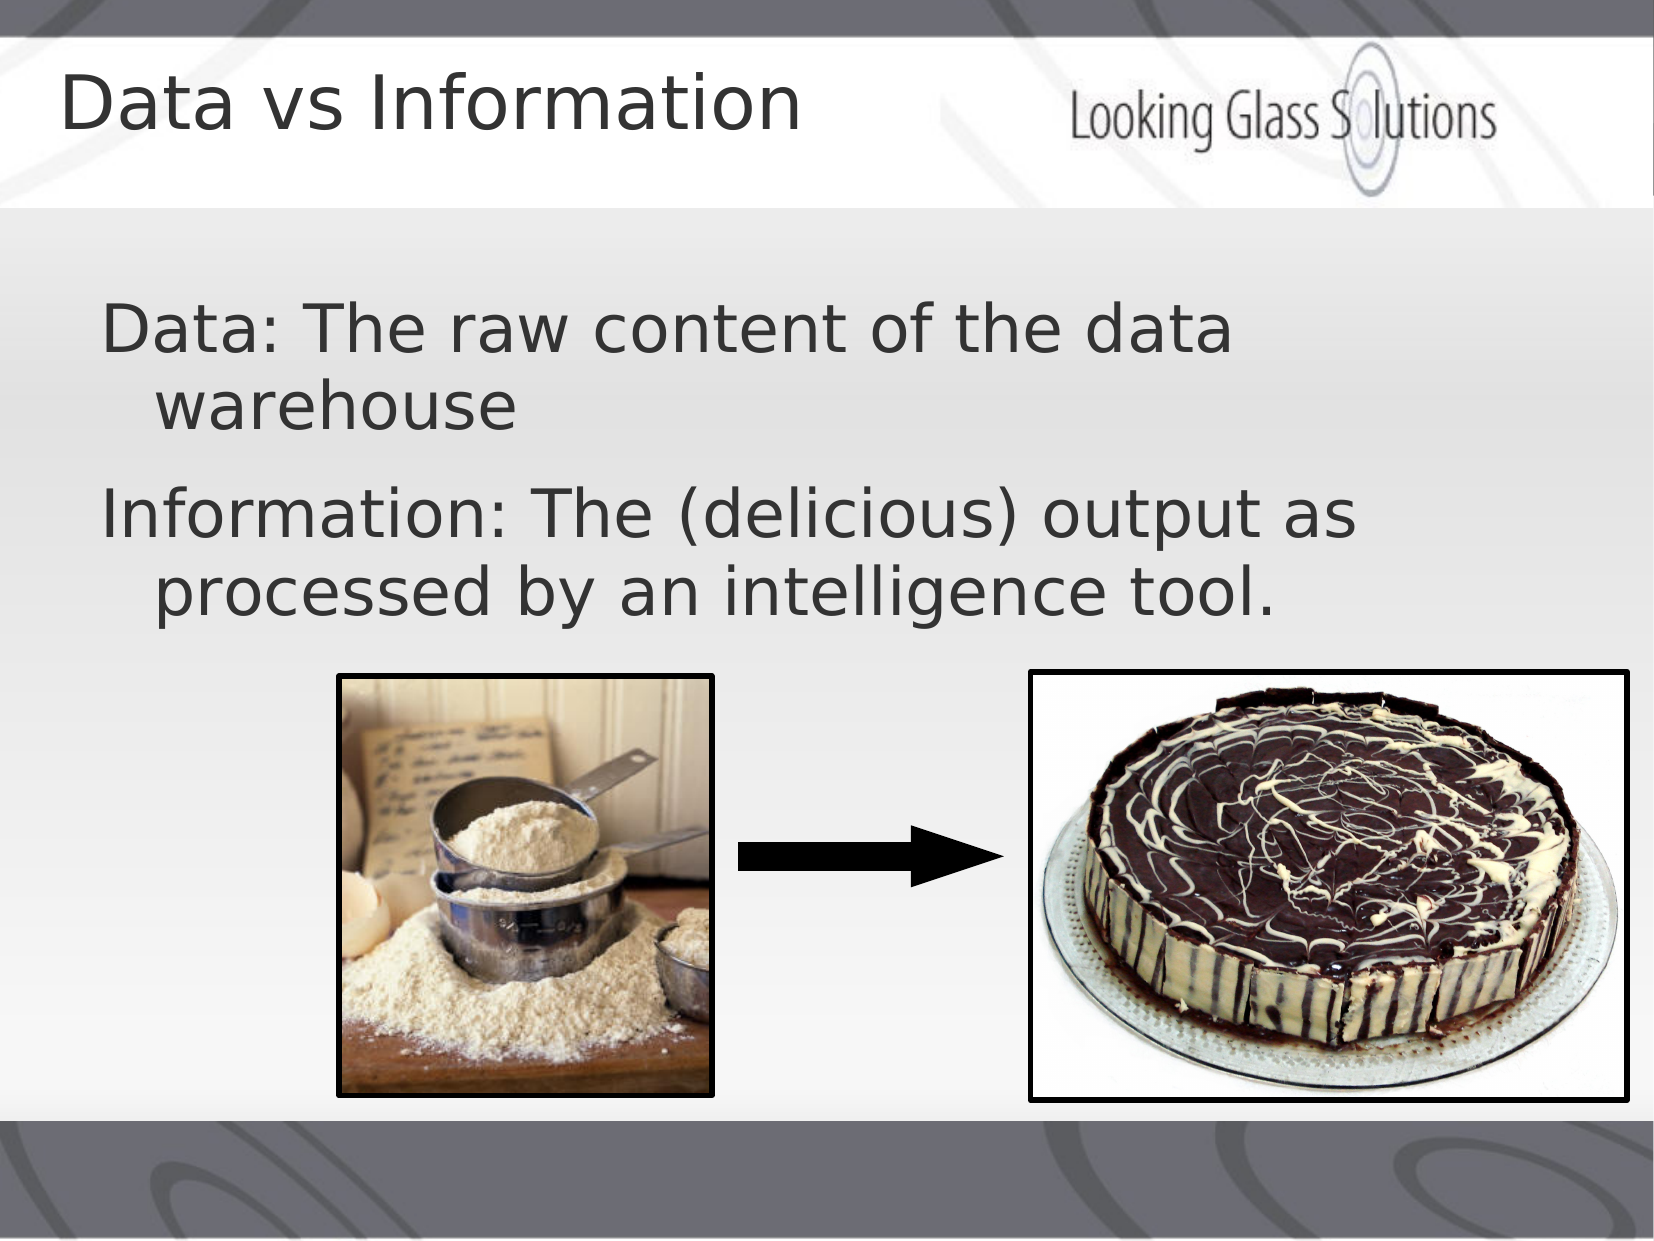

# Data vs Information
Data: The raw content of the data warehouse
Information: The (delicious) output as processed by an intelligence tool.
z